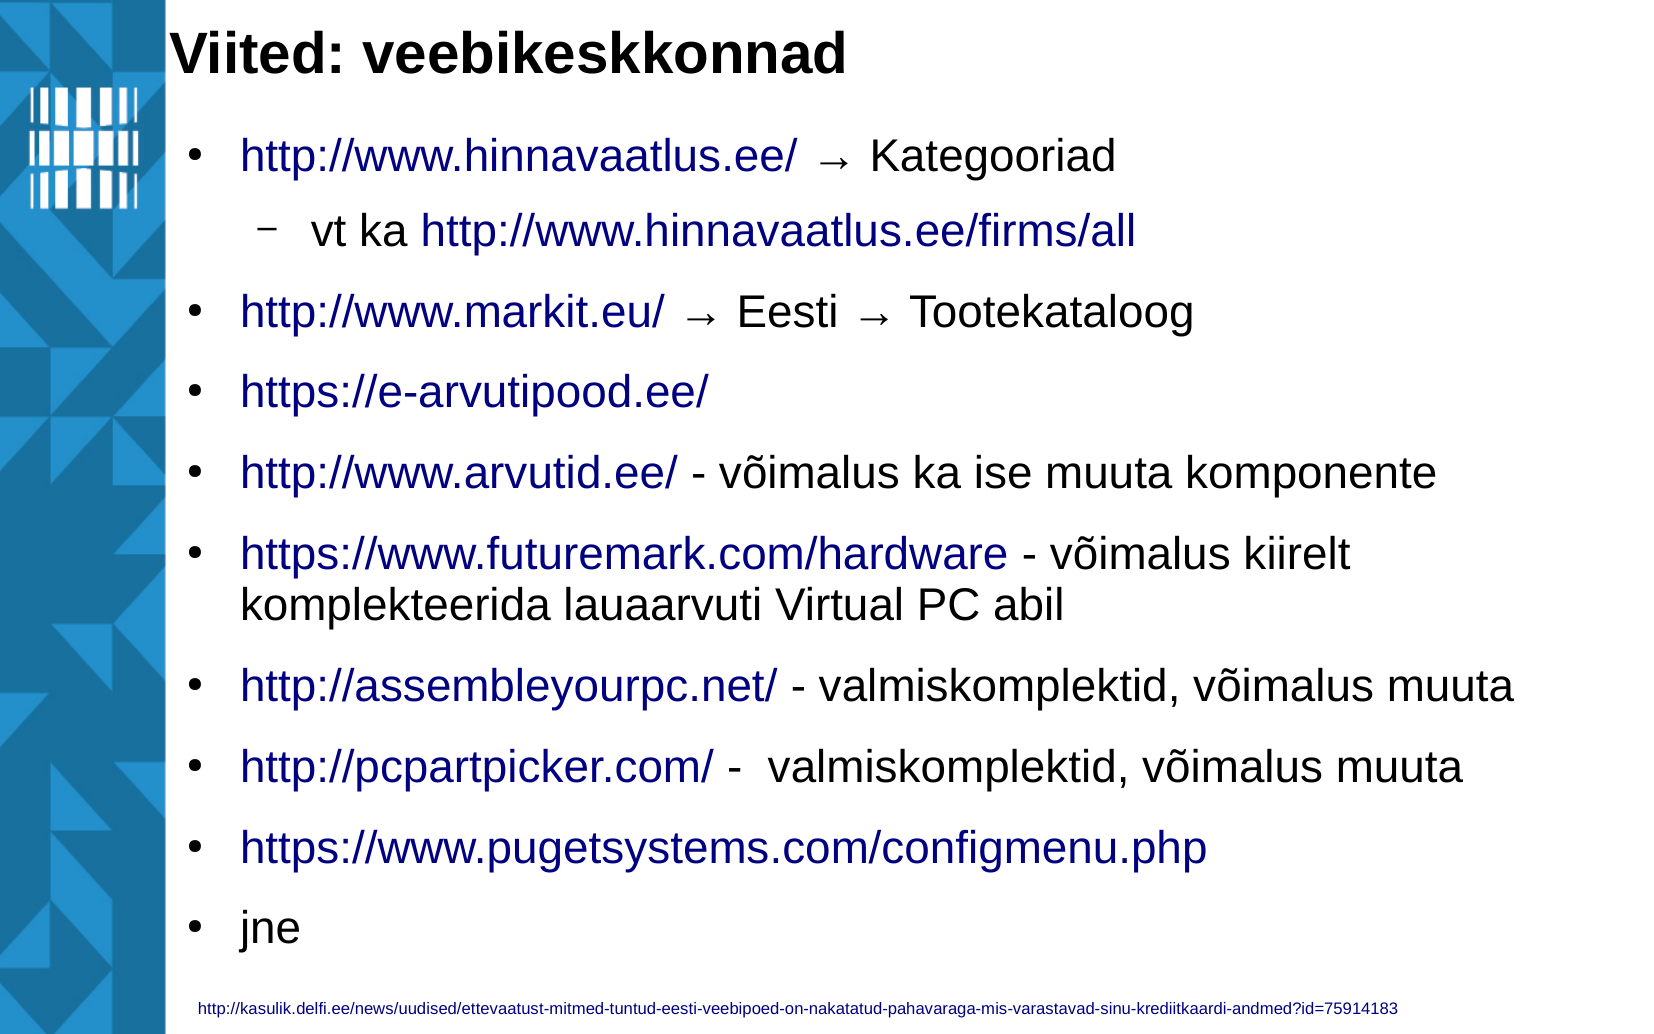

# Viited: veebikeskkonnad
http://www.hinnavaatlus.ee/ → Kategooriad
vt ka http://www.hinnavaatlus.ee/firms/all
http://www.markit.eu/ → Eesti → Tootekataloog
https://e-arvutipood.ee/
http://www.arvutid.ee/ - võimalus ka ise muuta komponente
https://www.futuremark.com/hardware - võimalus kiirelt komplekteerida lauaarvuti Virtual PC abil
http://assembleyourpc.net/ - valmiskomplektid, võimalus muuta
http://pcpartpicker.com/ - valmiskomplektid, võimalus muuta
https://www.pugetsystems.com/configmenu.php
jne
http://kasulik.delfi.ee/news/uudised/ettevaatust-mitmed-tuntud-eesti-veebipoed-on-nakatatud-pahavaraga-mis-varastavad-sinu-krediitkaardi-andmed?id=75914183